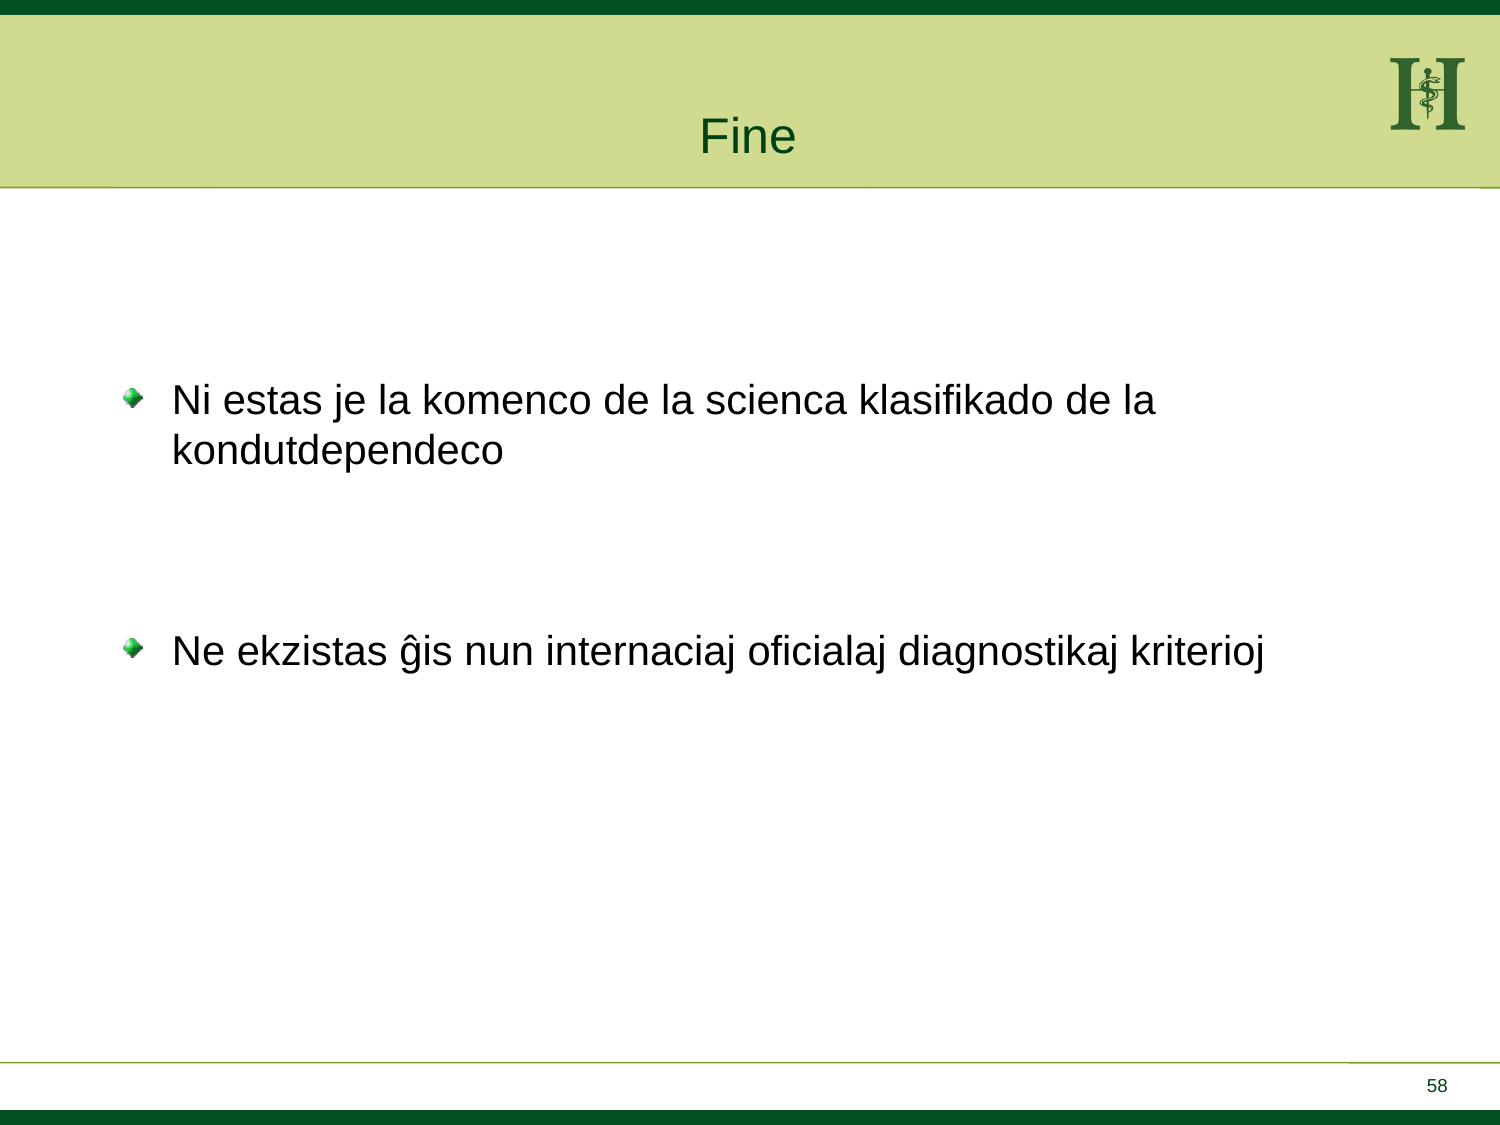

# Fine
Ni estas je la komenco de la scienca klasifikado de la kondutdependeco
Ne ekzistas ĝis nun internaciaj oficialaj diagnostikaj kriterioj